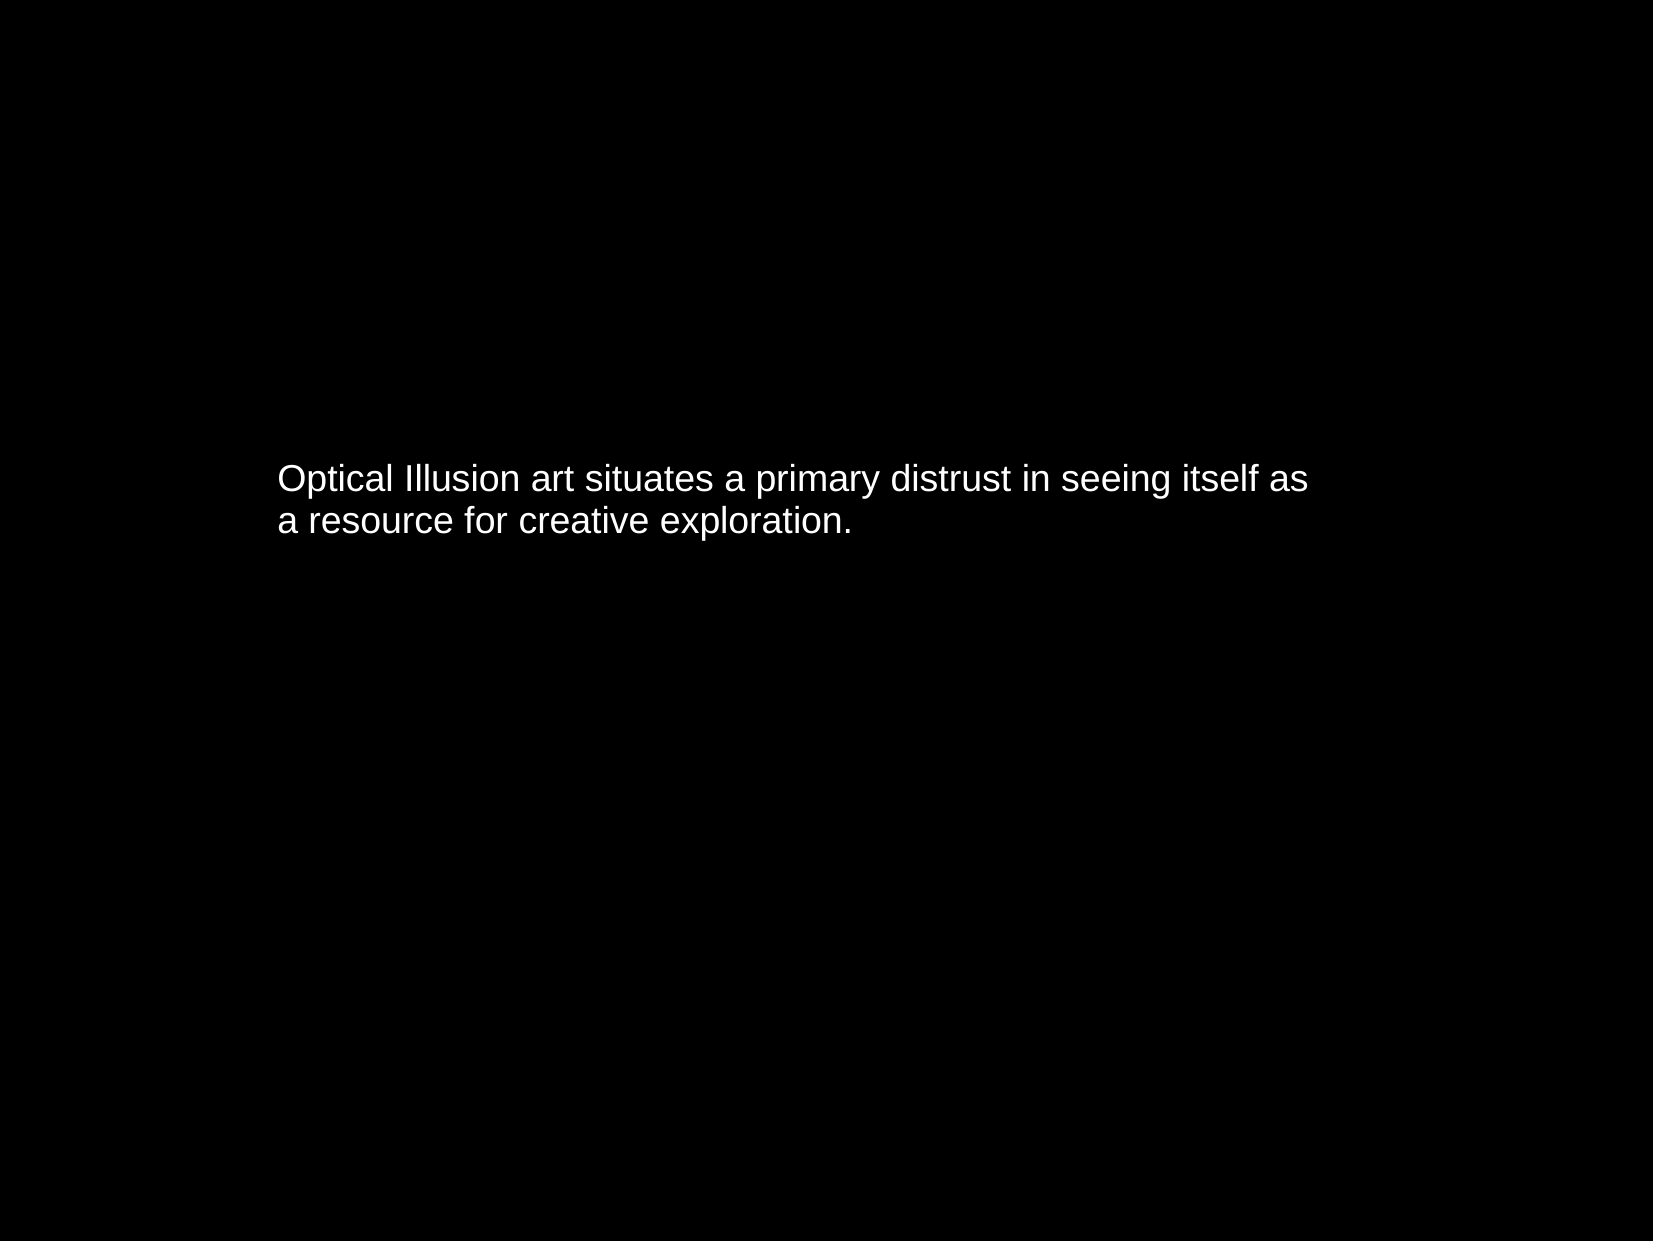

Optical Illusion art situates a primary distrust in seeing itself as a resource for creative exploration.